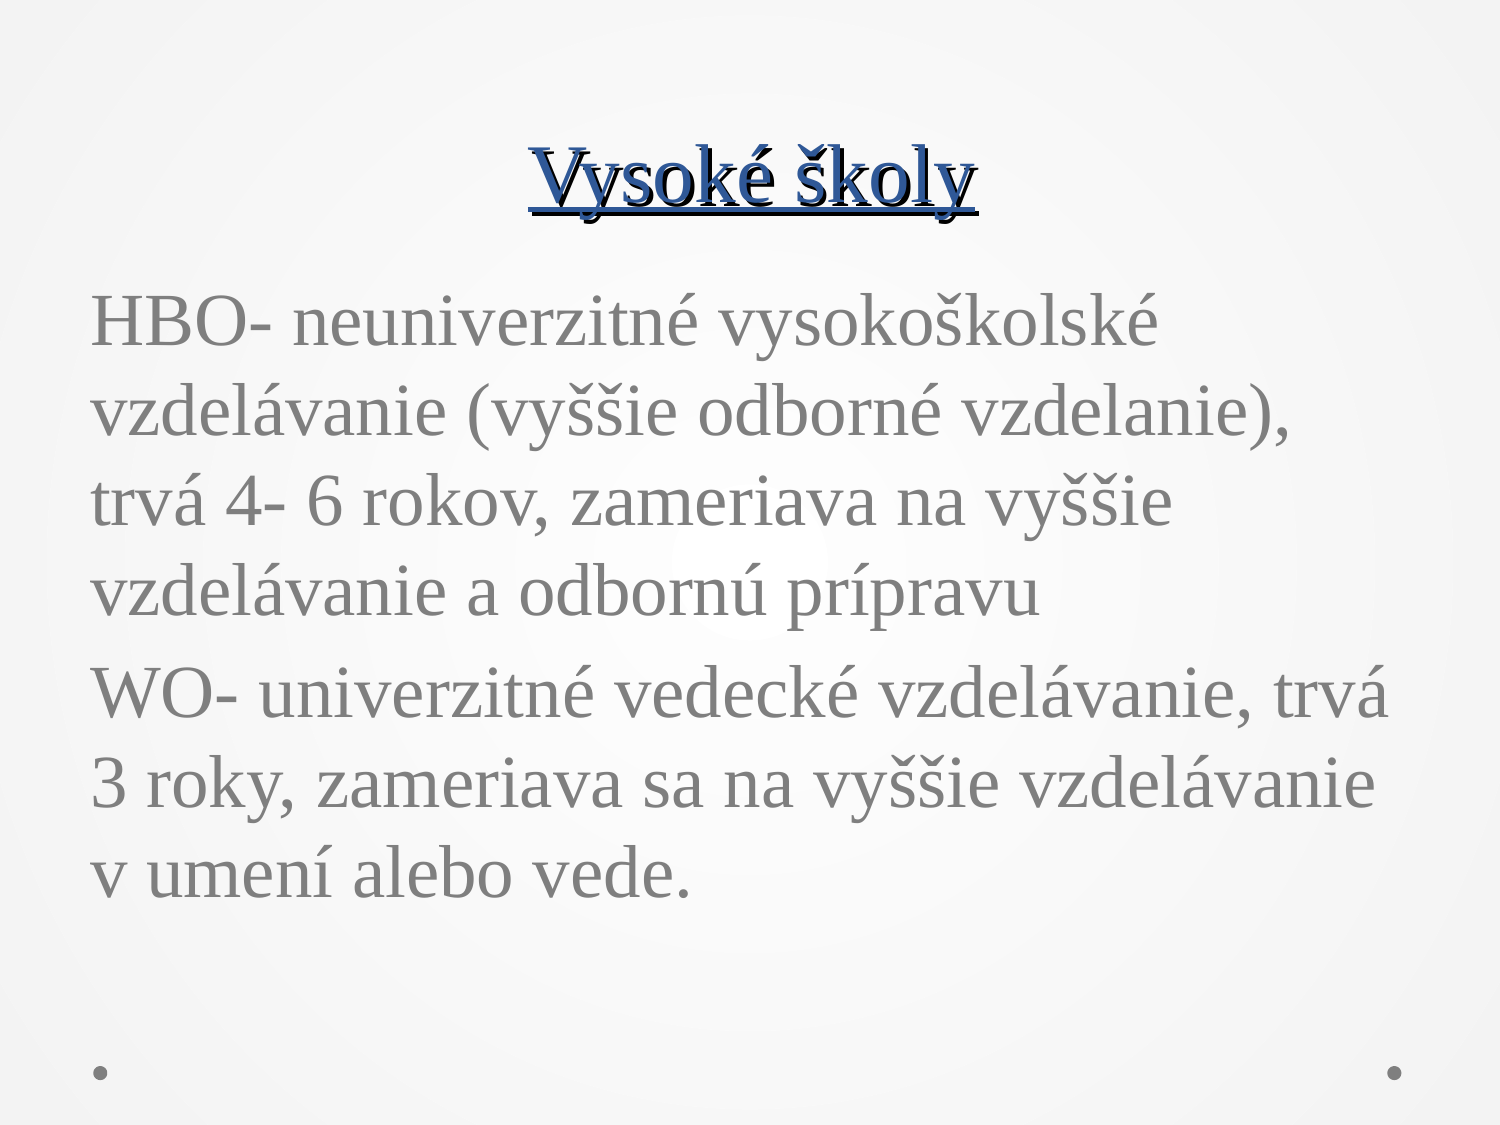

# Vysoké školy
HBO- neuniverzitné vysokoškolské vzdelávanie (vyššie odborné vzdelanie), trvá 4- 6 rokov, zameriava na vyššie vzdelávanie a odbornú prípravu
WO- univerzitné vedecké vzdelávanie, trvá 3 roky, zameriava sa na vyššie vzdelávanie v umení alebo vede.